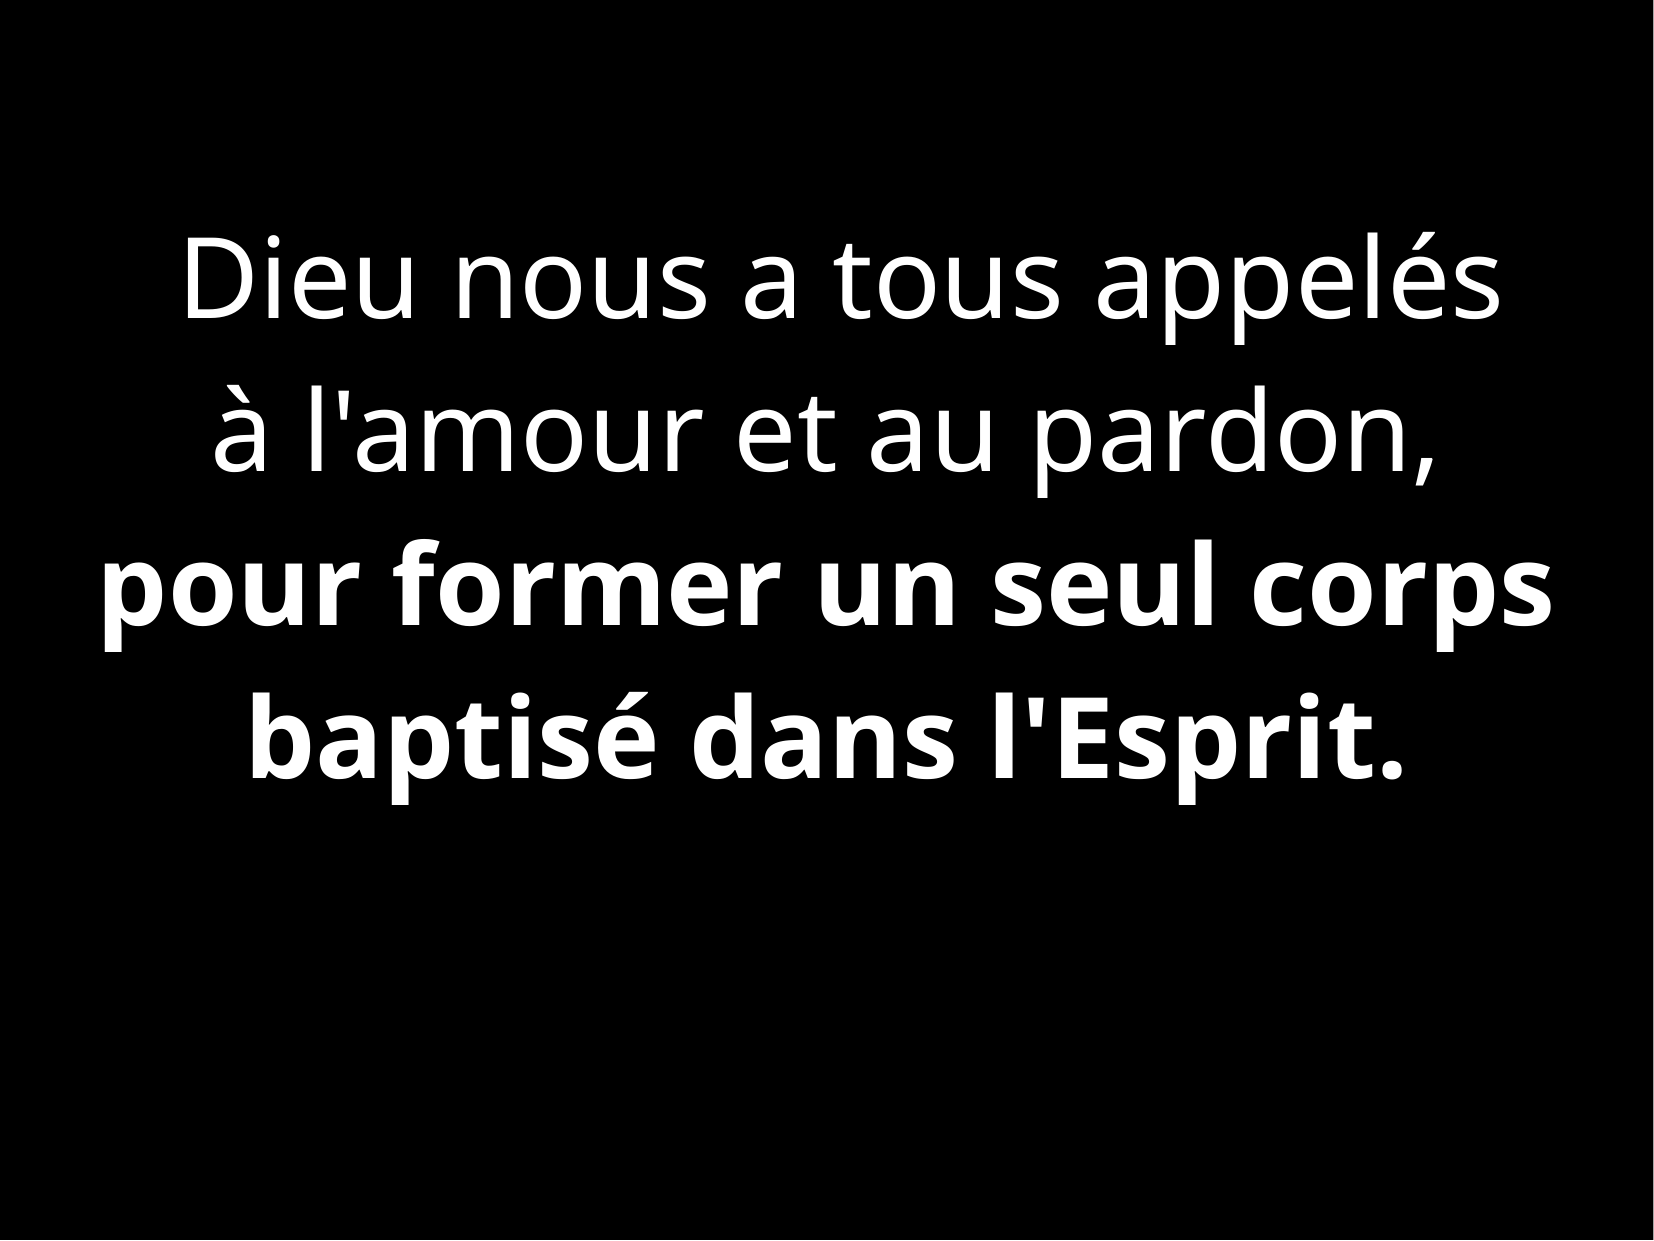

# Dieu nous a tous appelés à l'amour et au pardon, pour former un seul corps baptisé dans l'Esprit.